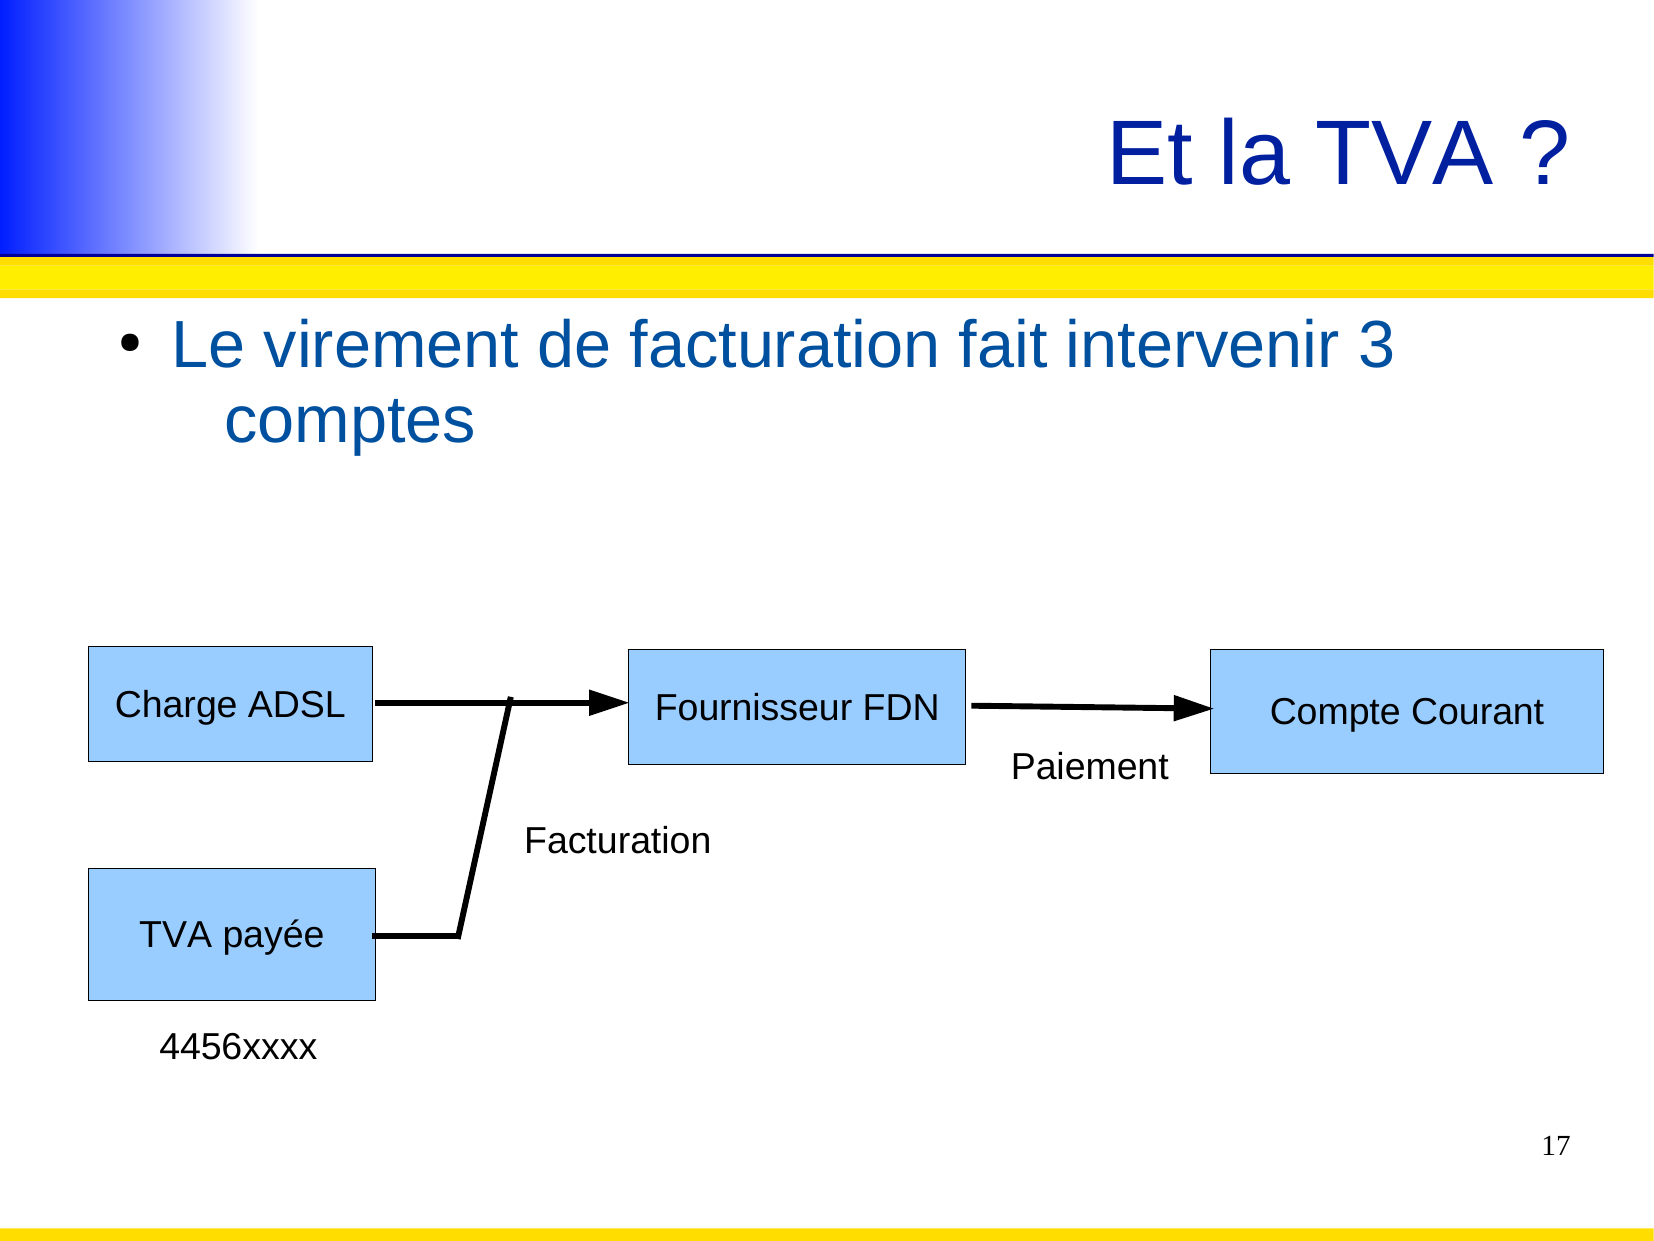

# Et la TVA ?
Le virement de facturation fait intervenir 3 comptes
Charge ADSL
Fournisseur FDN
Compte Courant
Paiement
Facturation
TVA payée
4456xxxx
17